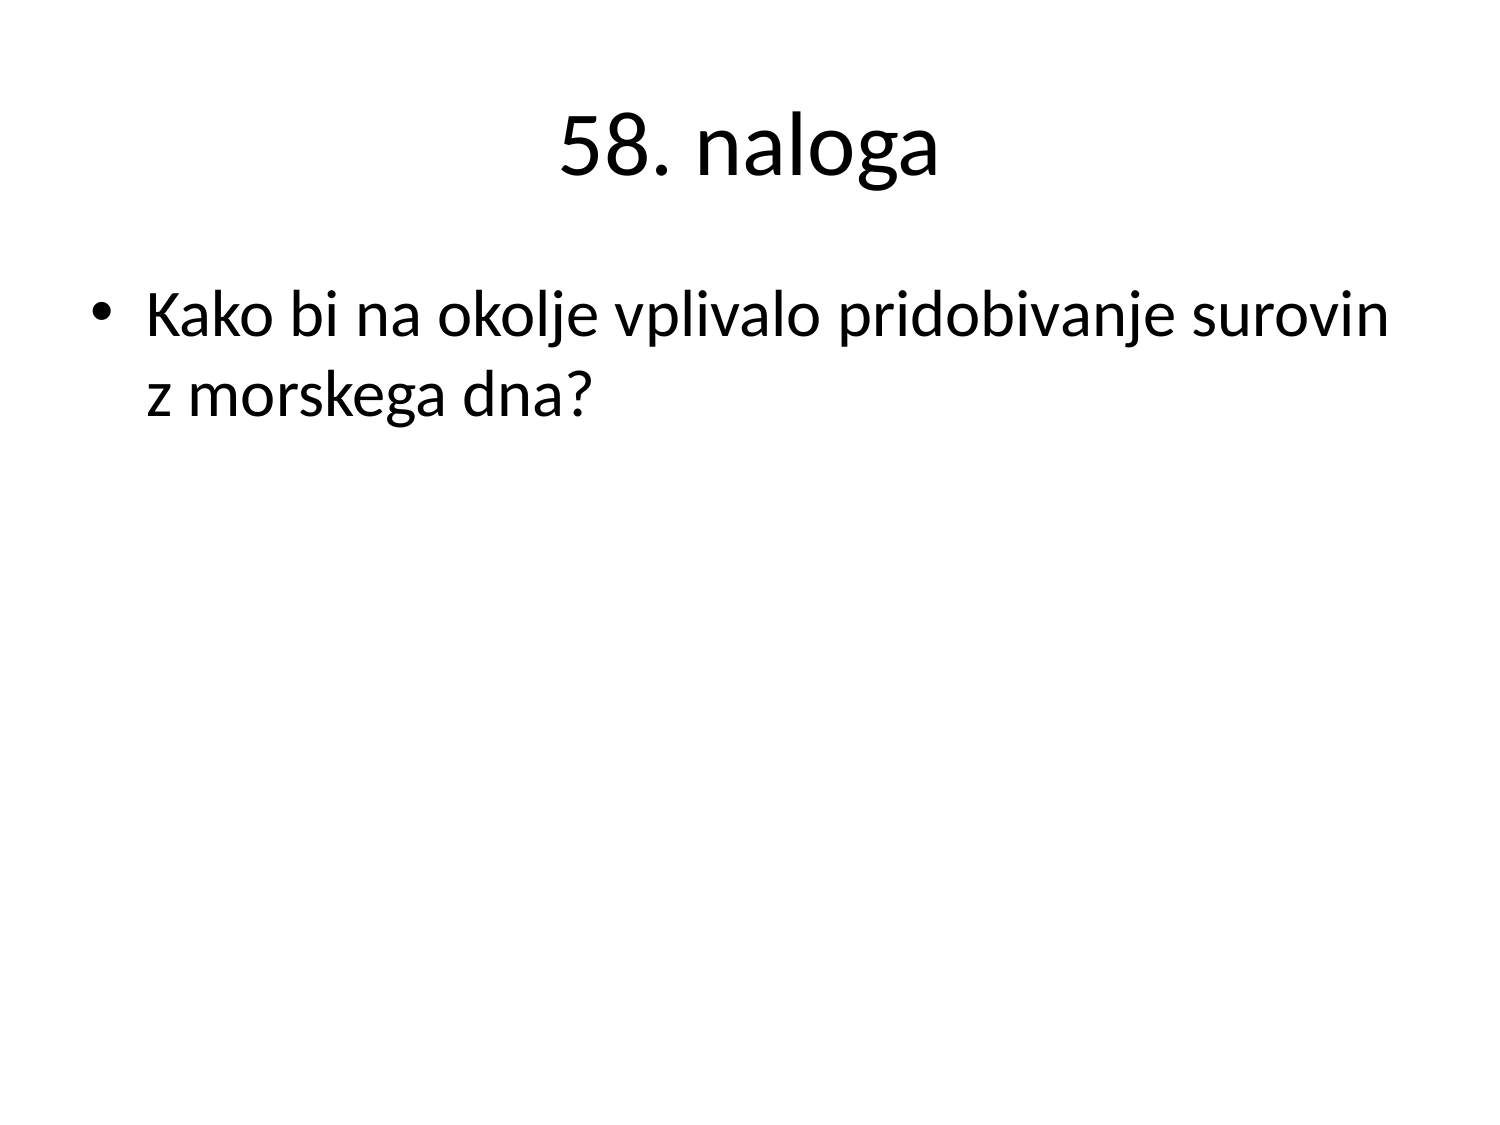

# 58. naloga
Kako bi na okolje vplivalo pridobivanje surovin z morskega dna?